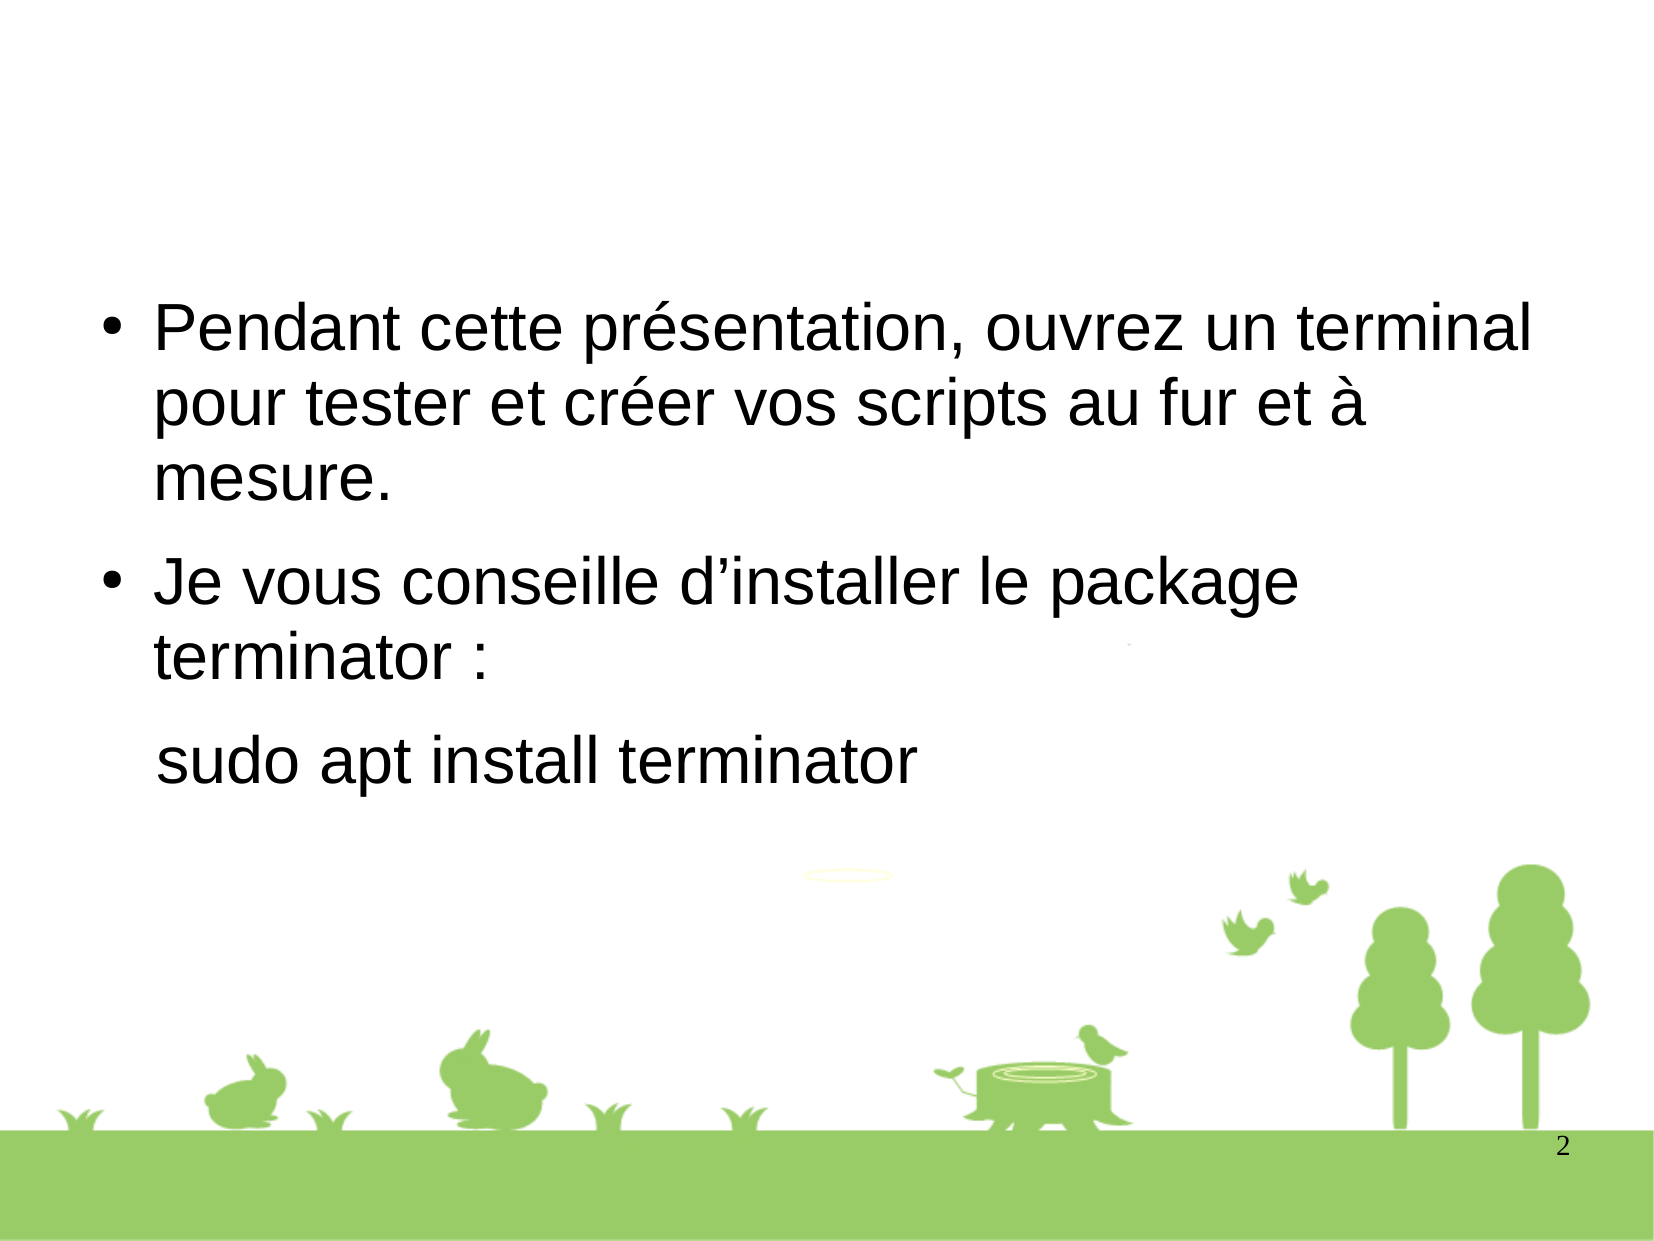

# Pendant cette présentation, ouvrez un terminal pour tester et créer vos scripts au fur et à mesure.
Je vous conseille d’installer le package terminator :
 	sudo apt install terminator
2